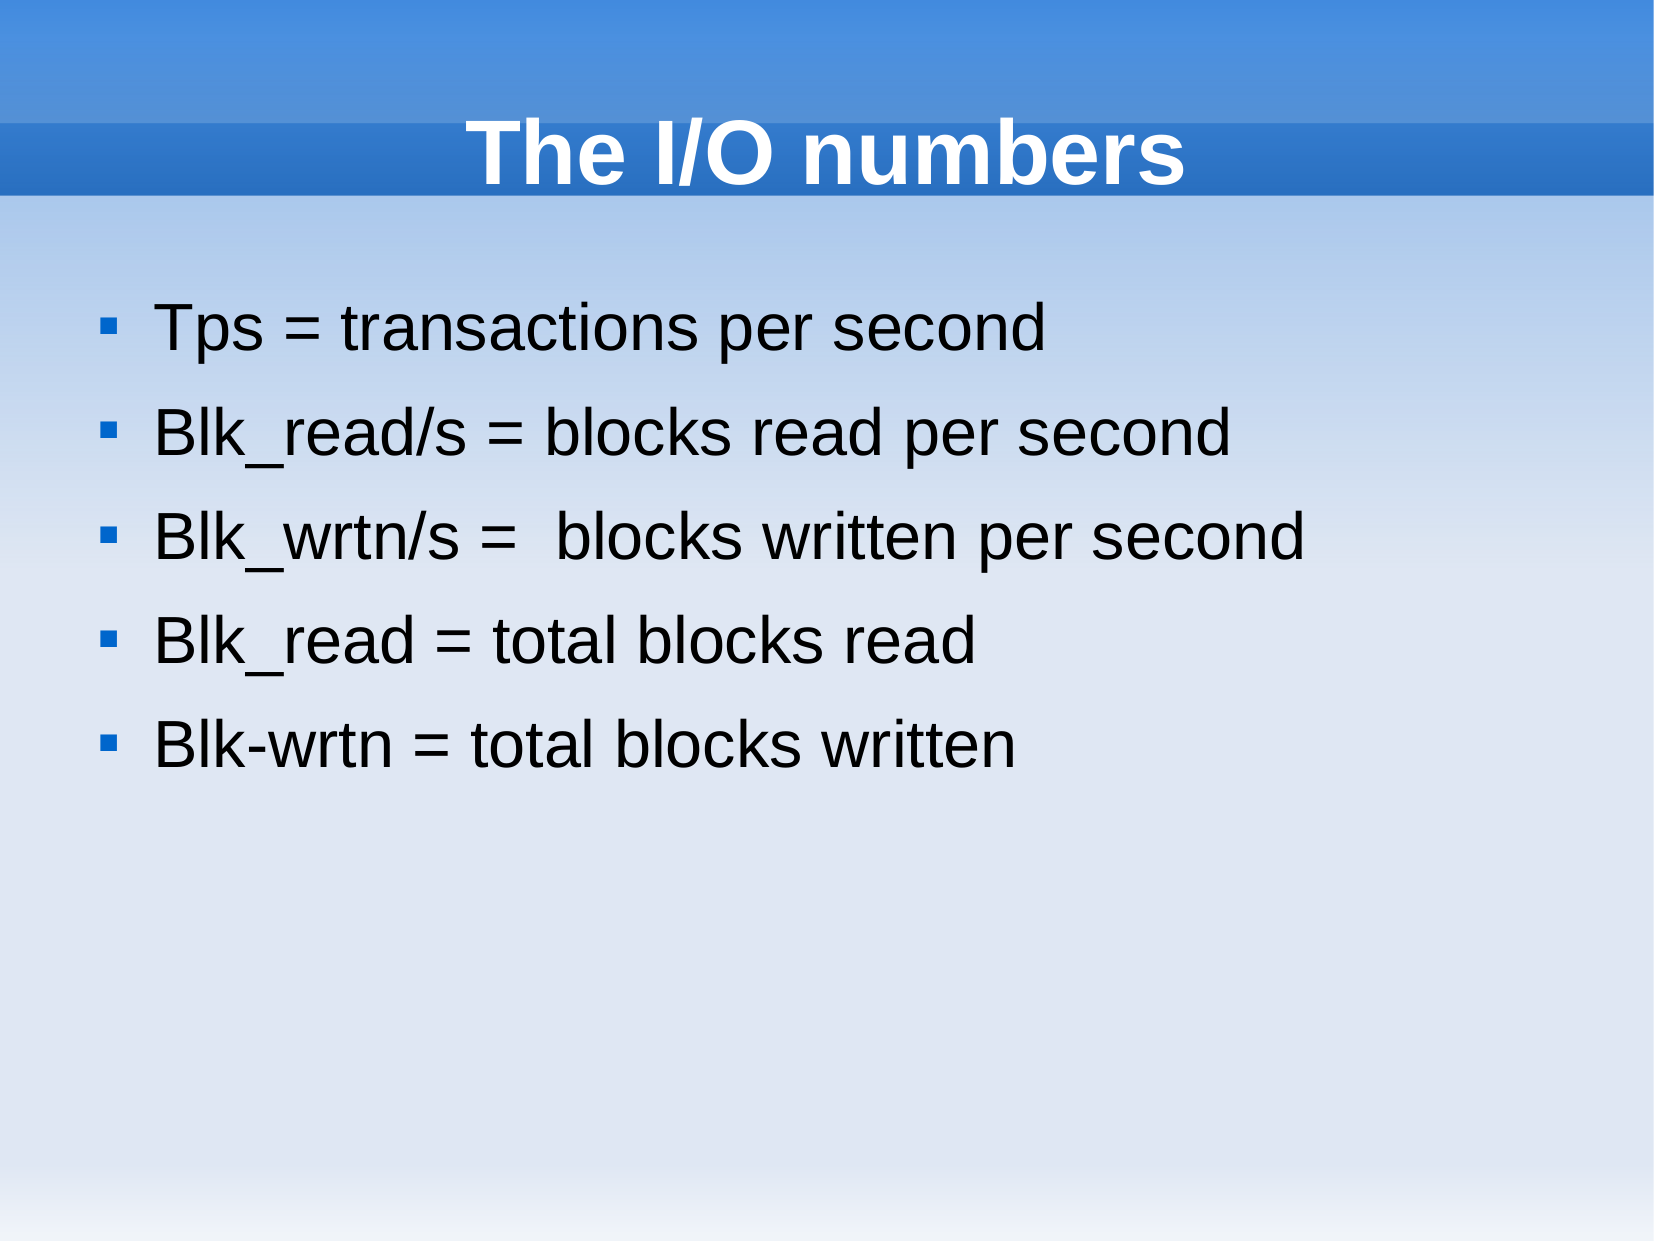

# The I/O numbers
Tps = transactions per second
Blk_read/s = blocks read per second
Blk_wrtn/s = blocks written per second
Blk_read = total blocks read
Blk-wrtn = total blocks written